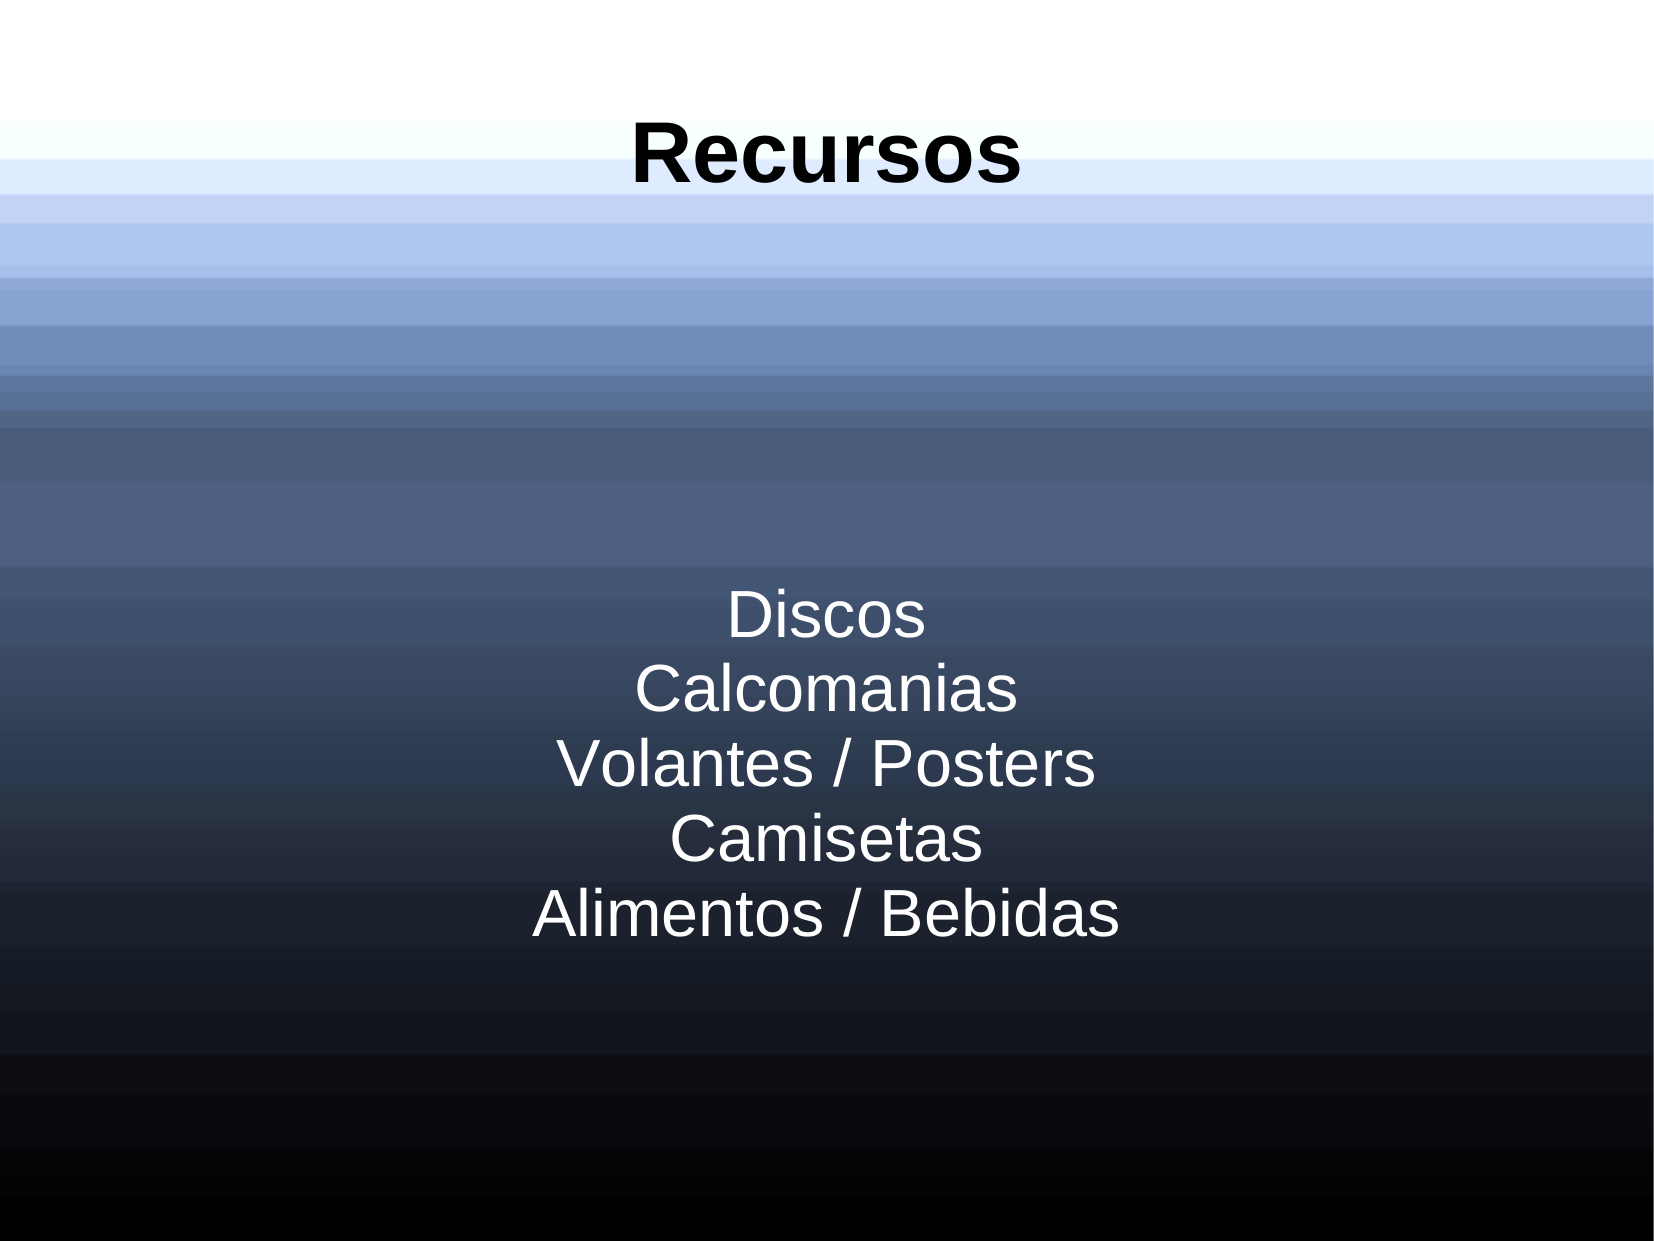

# Recursos
Discos
Calcomanias
Volantes / Posters
Camisetas
Alimentos / Bebidas